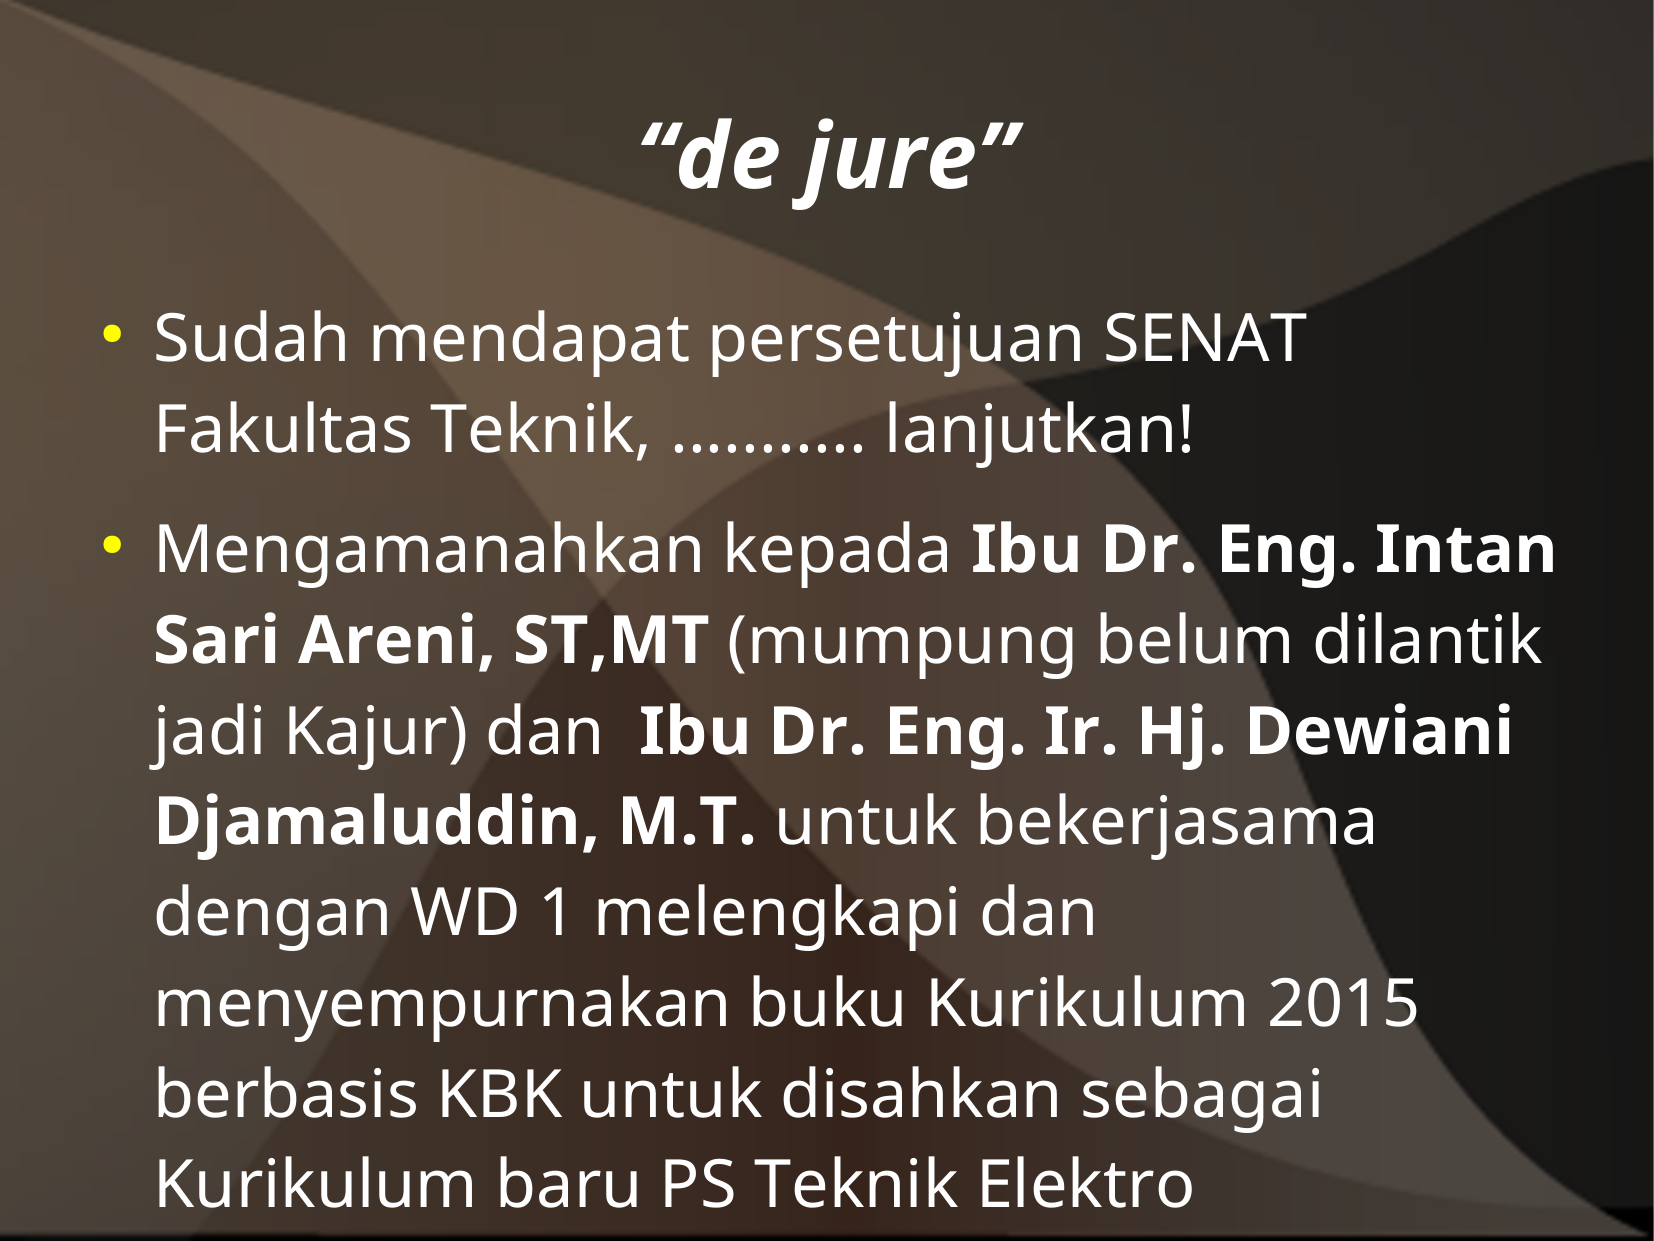

# “de jure”
Sudah mendapat persetujuan SENAT Fakultas Teknik, ........... lanjutkan!
Mengamanahkan kepada Ibu Dr. Eng. Intan Sari Areni, ST,MT (mumpung belum dilantik jadi Kajur) dan Ibu Dr. Eng. Ir. Hj. Dewiani Djamaluddin, M.T. untuk bekerjasama dengan WD 1 melengkapi dan menyempurnakan buku Kurikulum 2015 berbasis KBK untuk disahkan sebagai Kurikulum baru PS Teknik Elektro
TARGET : Disahkan akhir Juli 2015